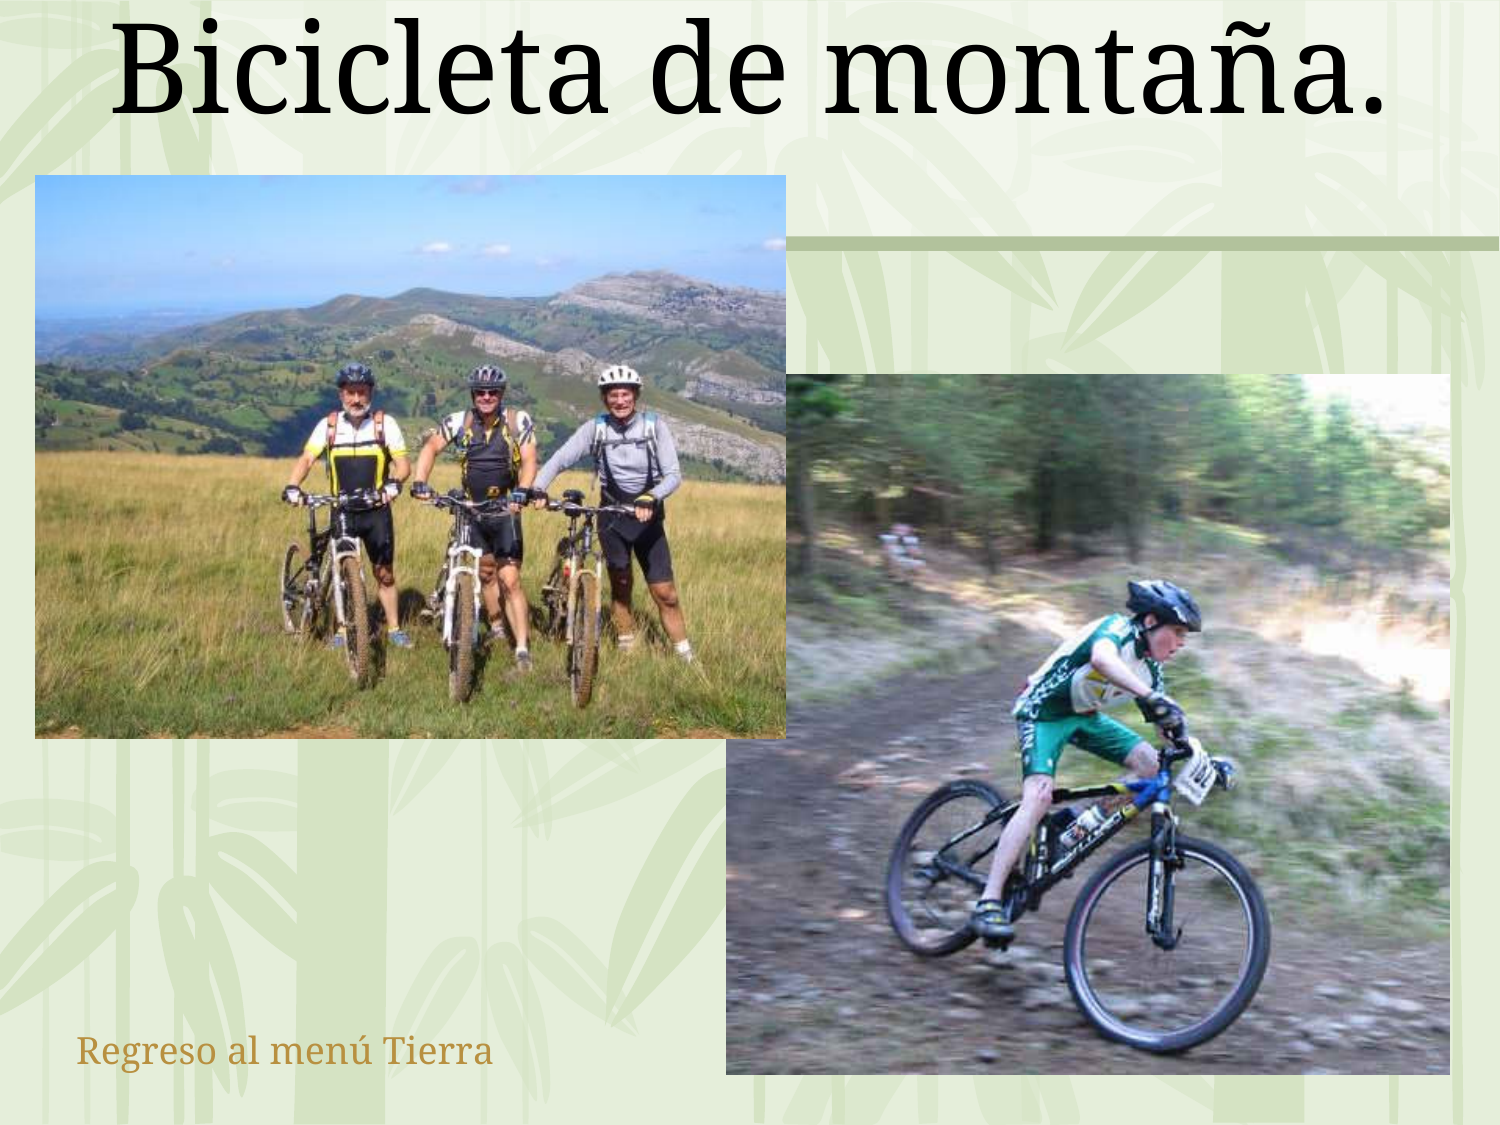

# Bicicleta de montaña.
Regreso al menú Tierra